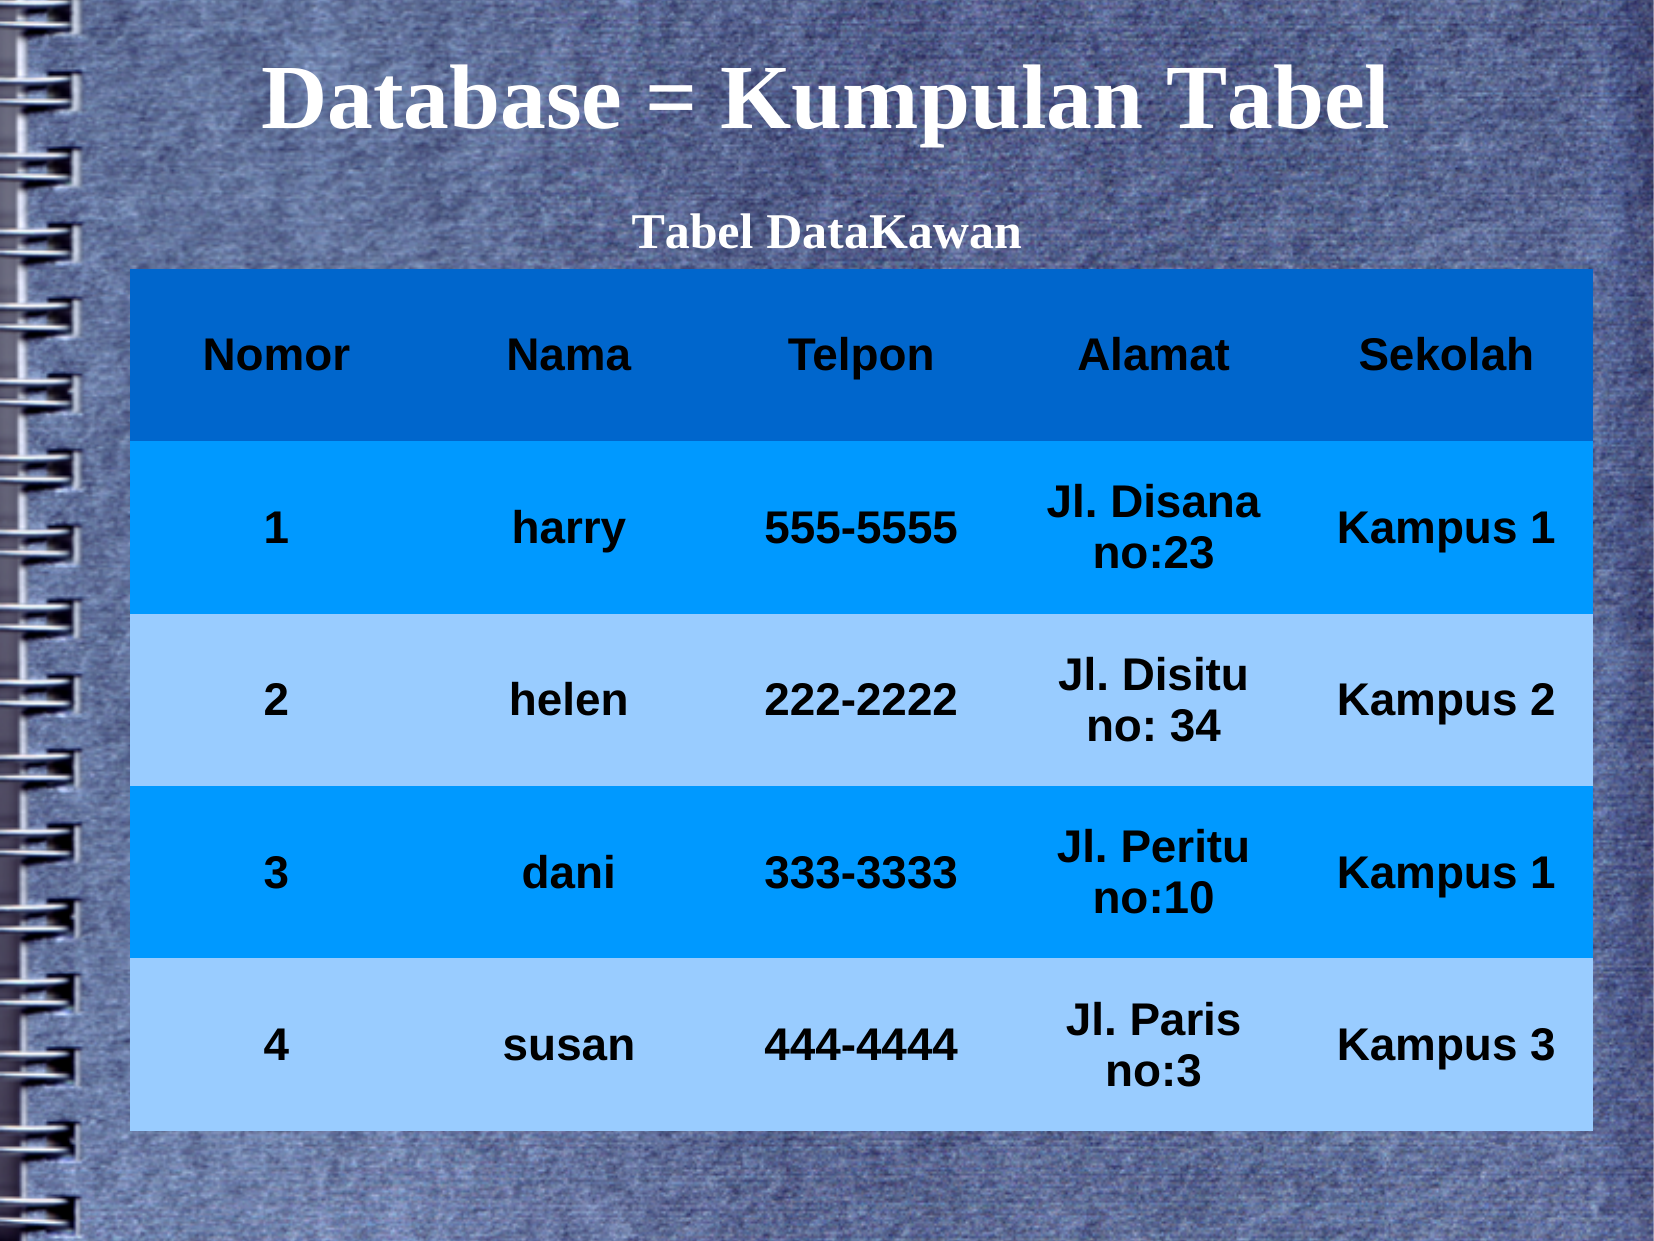

# Database = Kumpulan Tabel Tabel DataKawan
| Nomor | Nama | Telpon | Alamat | Sekolah |
| --- | --- | --- | --- | --- |
| 1 | harry | 555-5555 | Jl. Disana no:23 | Kampus 1 |
| 2 | helen | 222-2222 | Jl. Disitu no: 34 | Kampus 2 |
| 3 | dani | 333-3333 | Jl. Peritu no:10 | Kampus 1 |
| 4 | susan | 444-4444 | Jl. Paris no:3 | Kampus 3 |